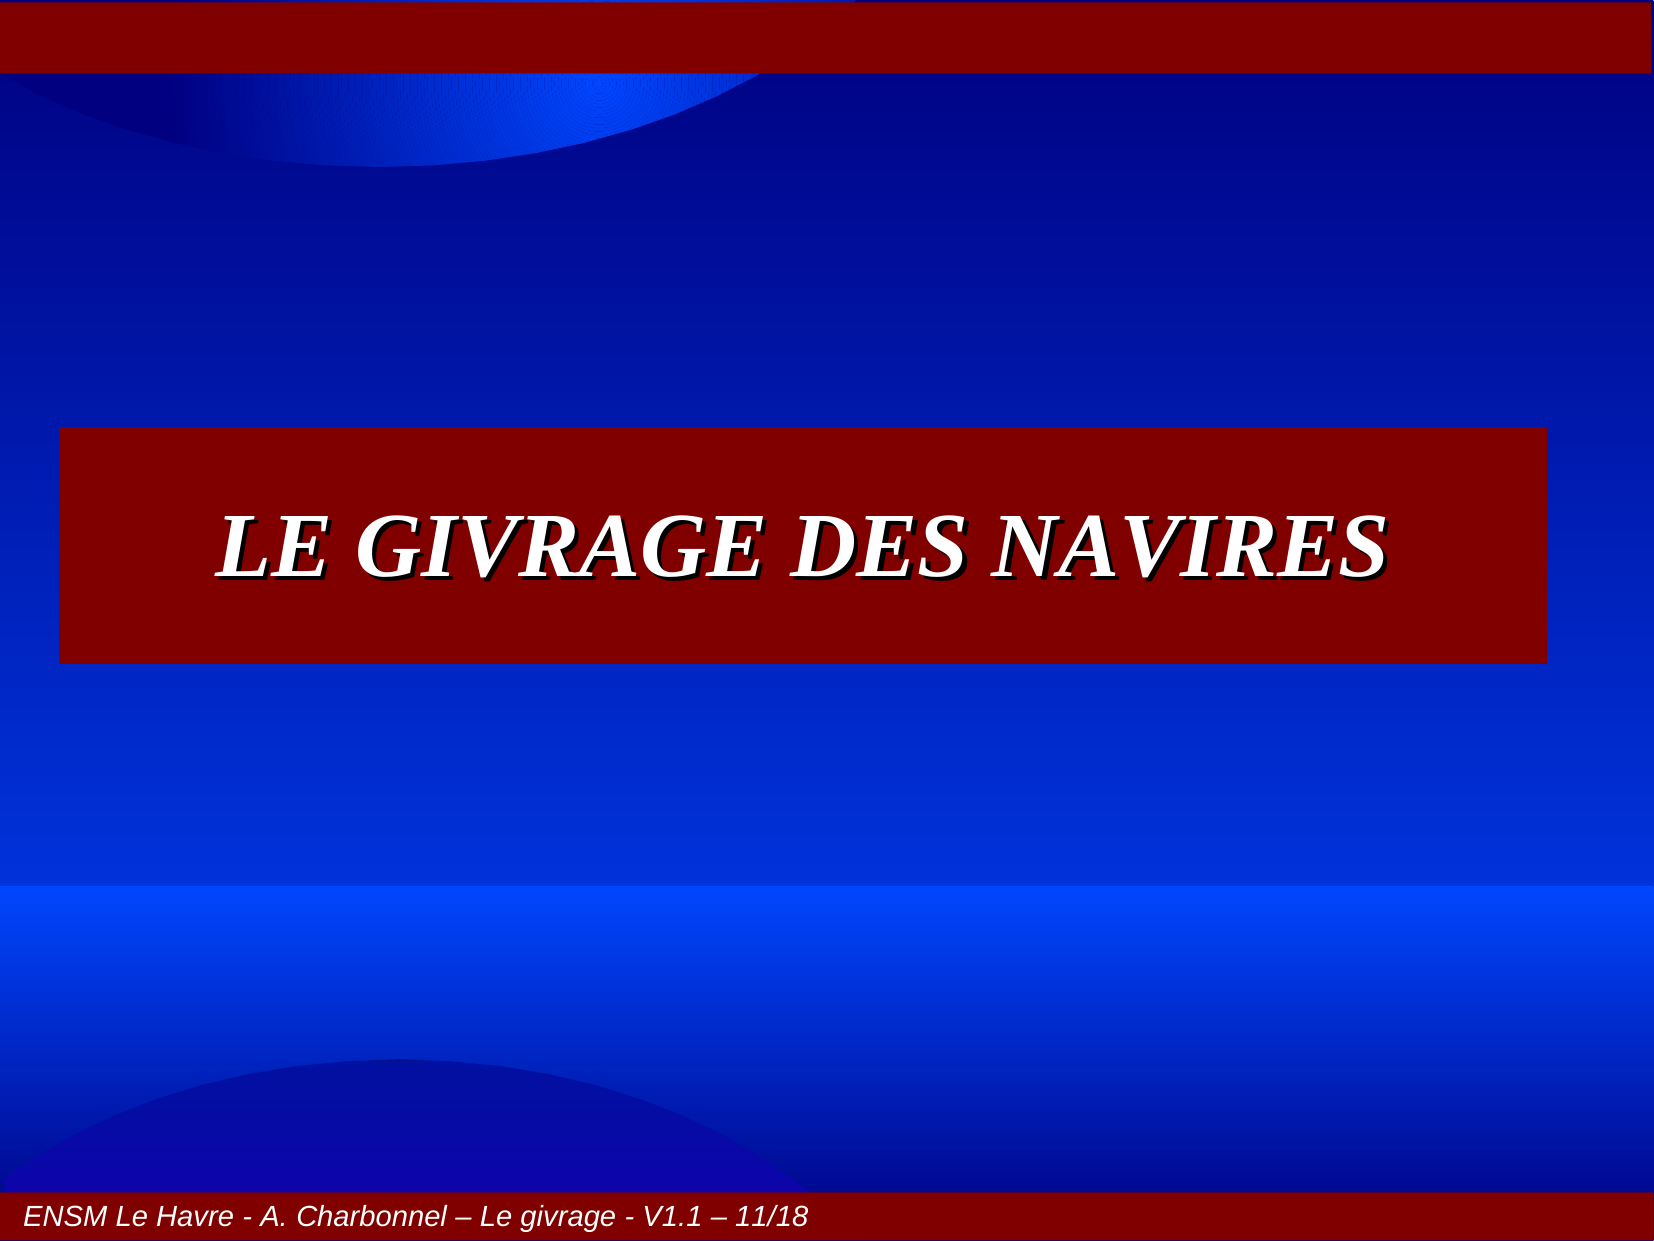

# LE GIVRAGE DES NAVIRES
 ENMM Le Havre - A. Charbonnel – février 2008
 ENSM Le Havre - A. Charbonnel – Le givrage - V1.1 – 11/18